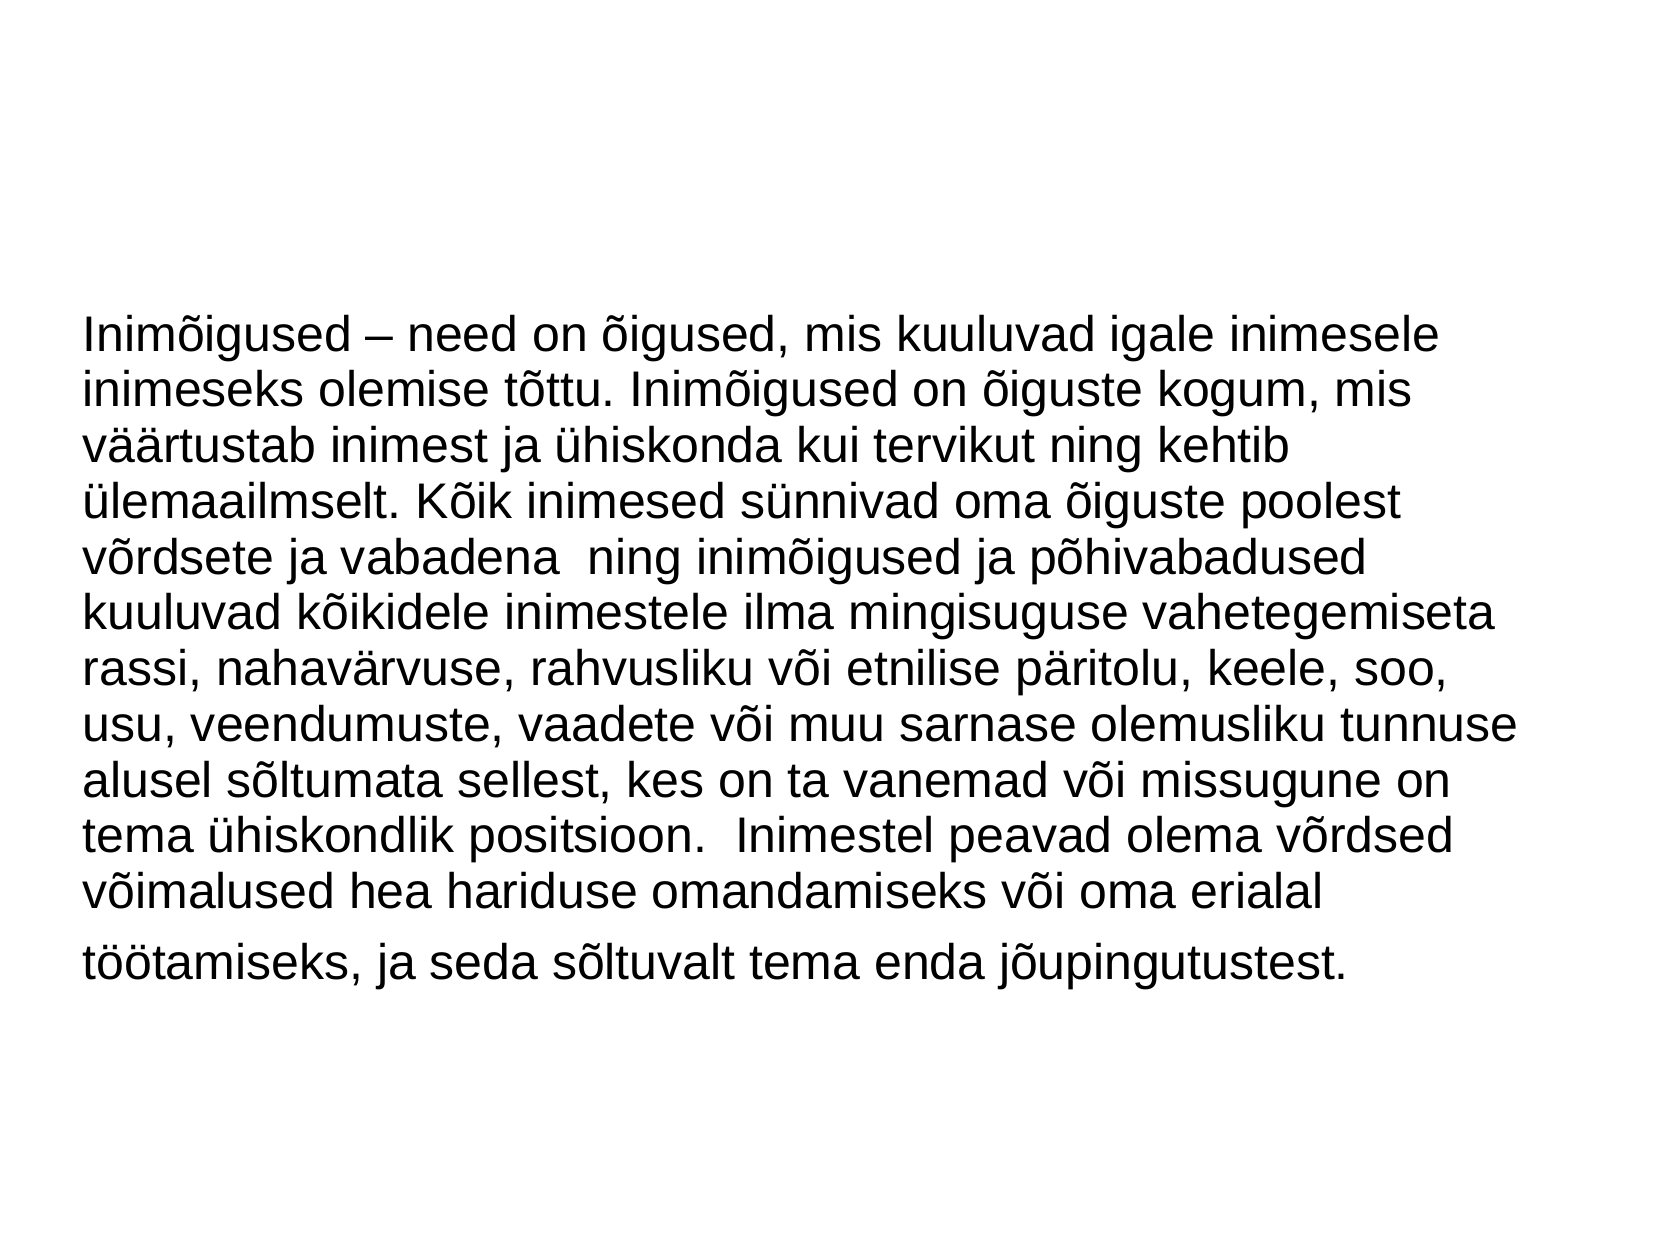

#
Inimõigused – need on õigused, mis kuuluvad igale inimesele inimeseks olemise tõttu. Inimõigused on õiguste kogum, mis väärtustab inimest ja ühiskonda kui tervikut ning kehtib ülemaailmselt. Kõik inimesed sünnivad oma õiguste poolest võrdsete ja vabadena ning inimõigused ja põhivabadused kuuluvad kõikidele inimestele ilma mingisuguse vahetegemiseta rassi, nahavärvuse, rahvusliku või etnilise päritolu, keele, soo, usu, veendumuste, vaadete või muu sarnase olemusliku tunnuse alusel sõltumata sellest, kes on ta vanemad või missugune on tema ühiskondlik positsioon. Inimestel peavad olema võrdsed võimalused hea hariduse omandamiseks või oma erialal töötamiseks, ja seda sõltuvalt tema enda jõupingutustest.